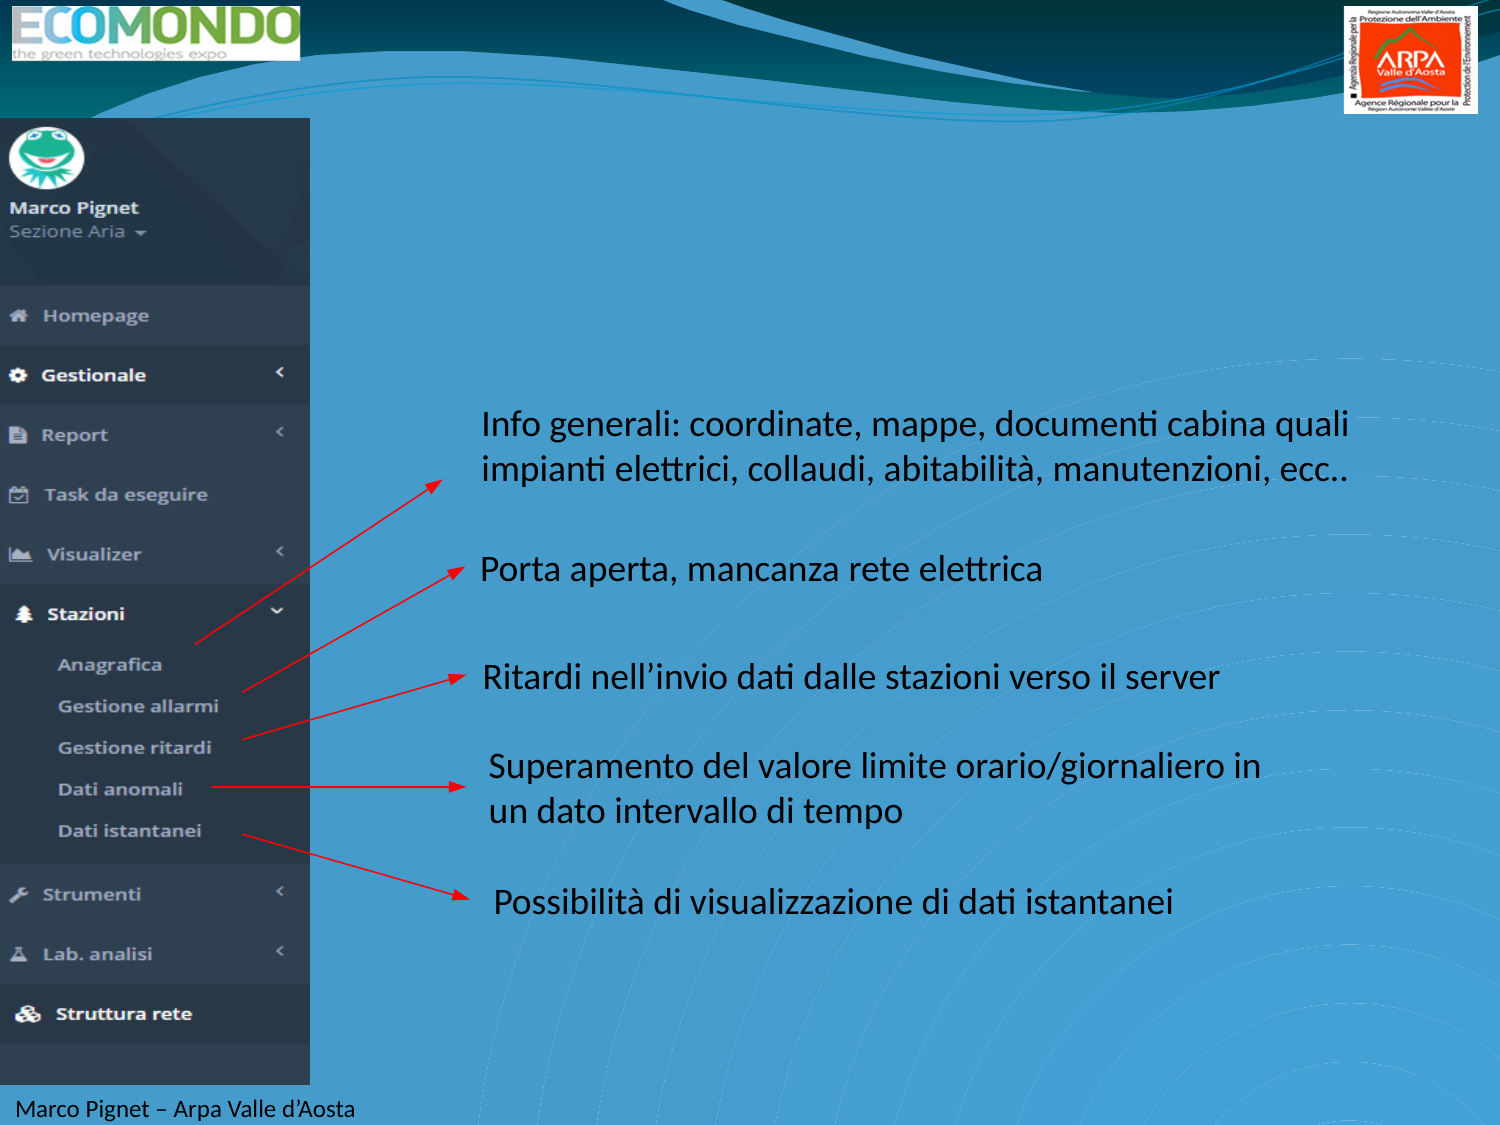

Info generali: coordinate, mappe, documenti cabina quali impianti elettrici, collaudi, abitabilità, manutenzioni, ecc..
Porta aperta, mancanza rete elettrica
Ritardi nell’invio dati dalle stazioni verso il server
Superamento del valore limite orario/giornaliero in un dato intervallo di tempo
Possibilità di visualizzazione di dati istantanei
Marco Pignet – Arpa Valle d’Aosta